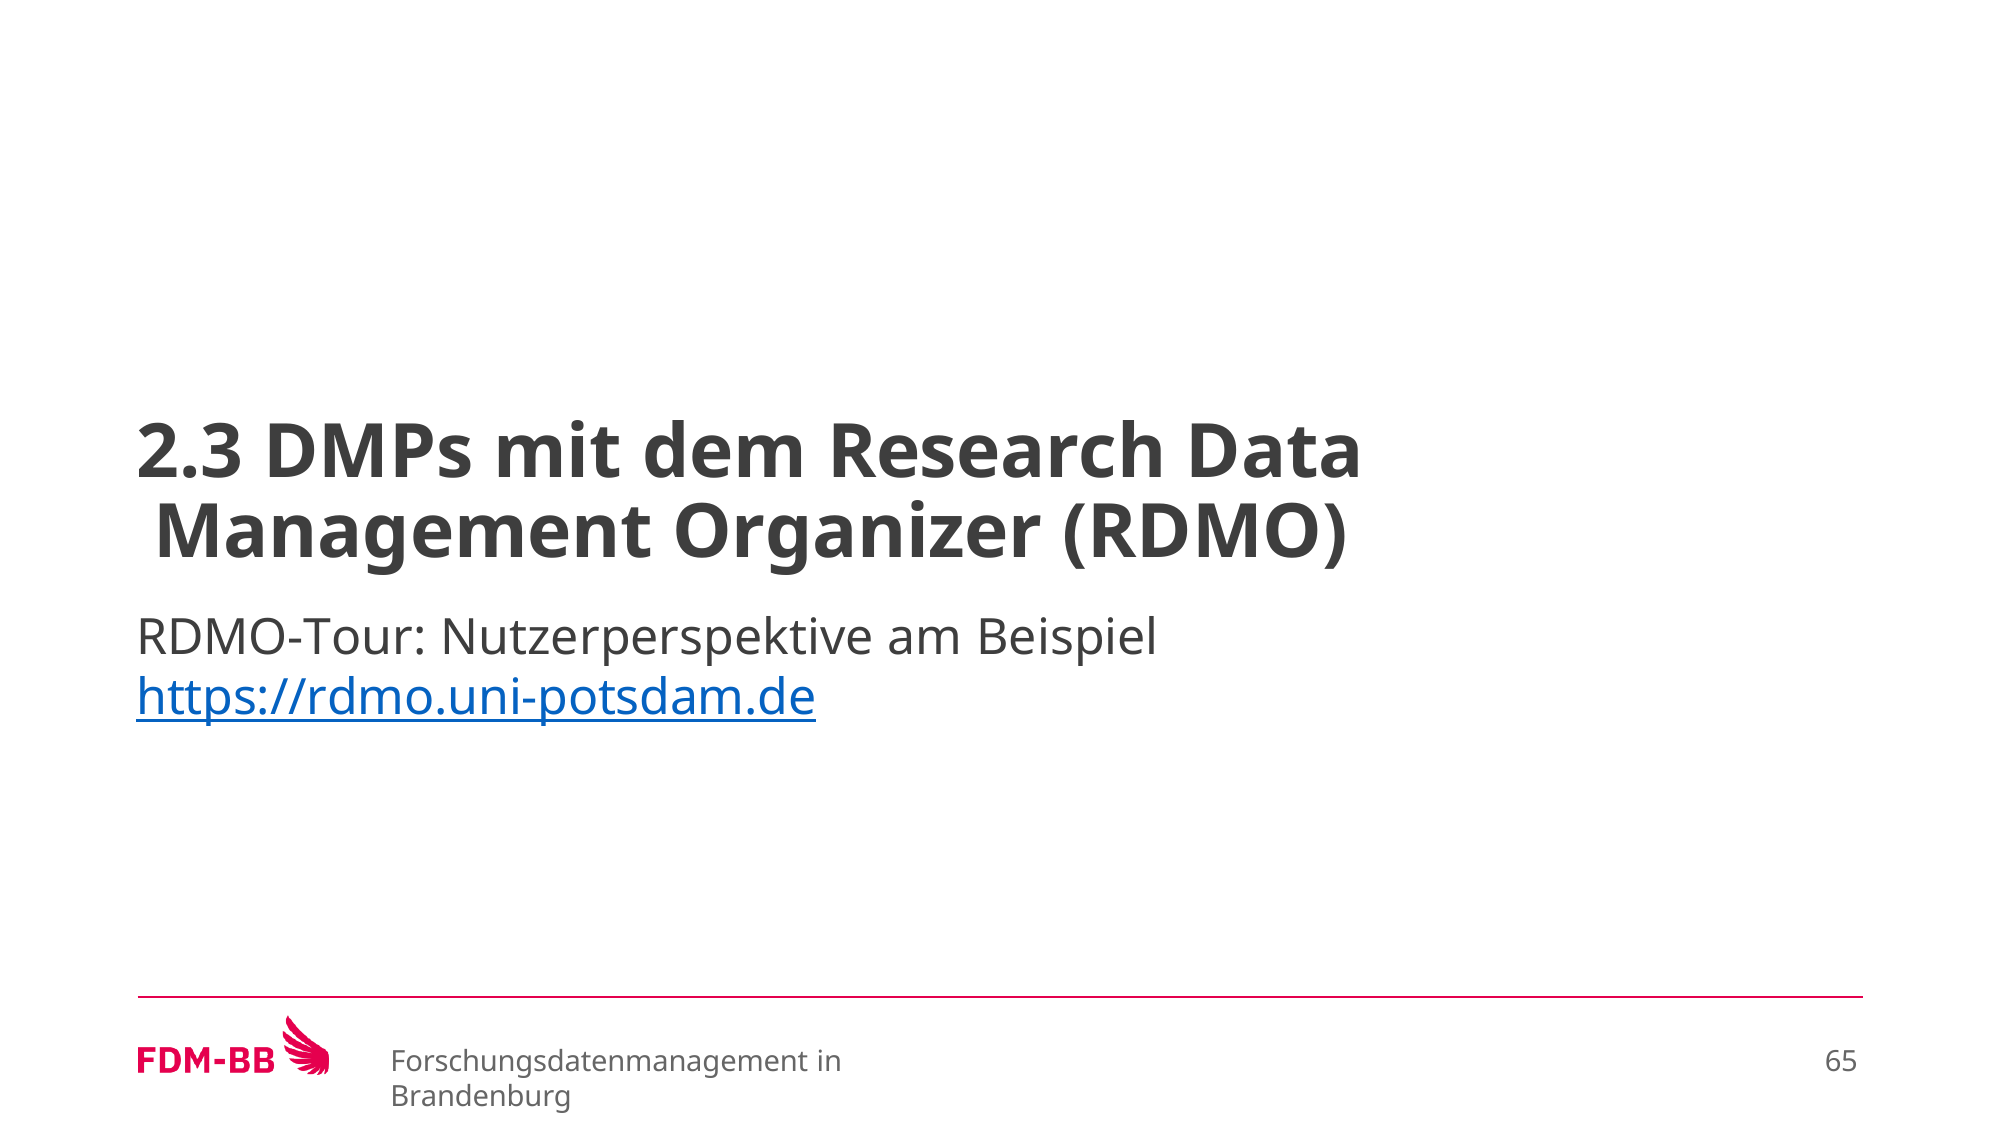

# 2.3 DMPs mit dem Research Data Management Organizer (RDMO)
RDMO-Tour: Nutzerperspektive am Beispiel https://rdmo.uni-potsdam.de
Forschungsdatenmanagement in Brandenburg
65